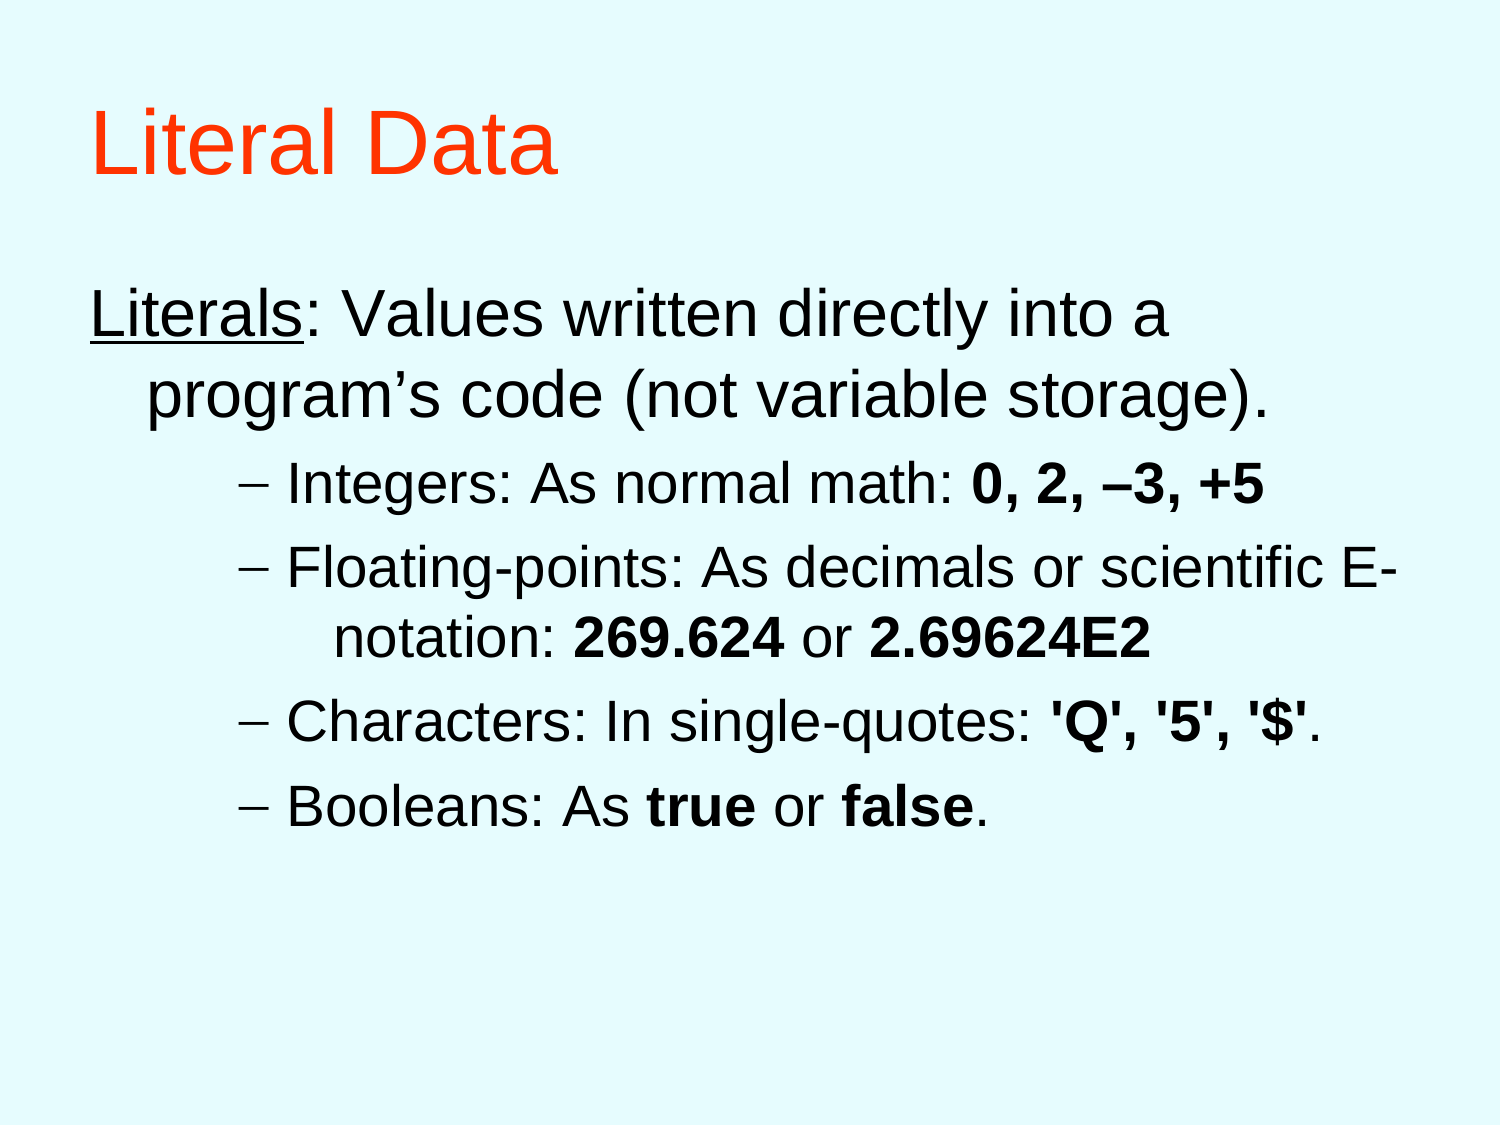

# Literal Data
Literals: Values written directly into a program’s code (not variable storage).
Integers: As normal math: 0, 2, –3, +5
Floating-points: As decimals or scientific E-notation: 269.624 or 2.69624E2
Characters: In single-quotes: 'Q', '5', '$'.
Booleans: As true or false.